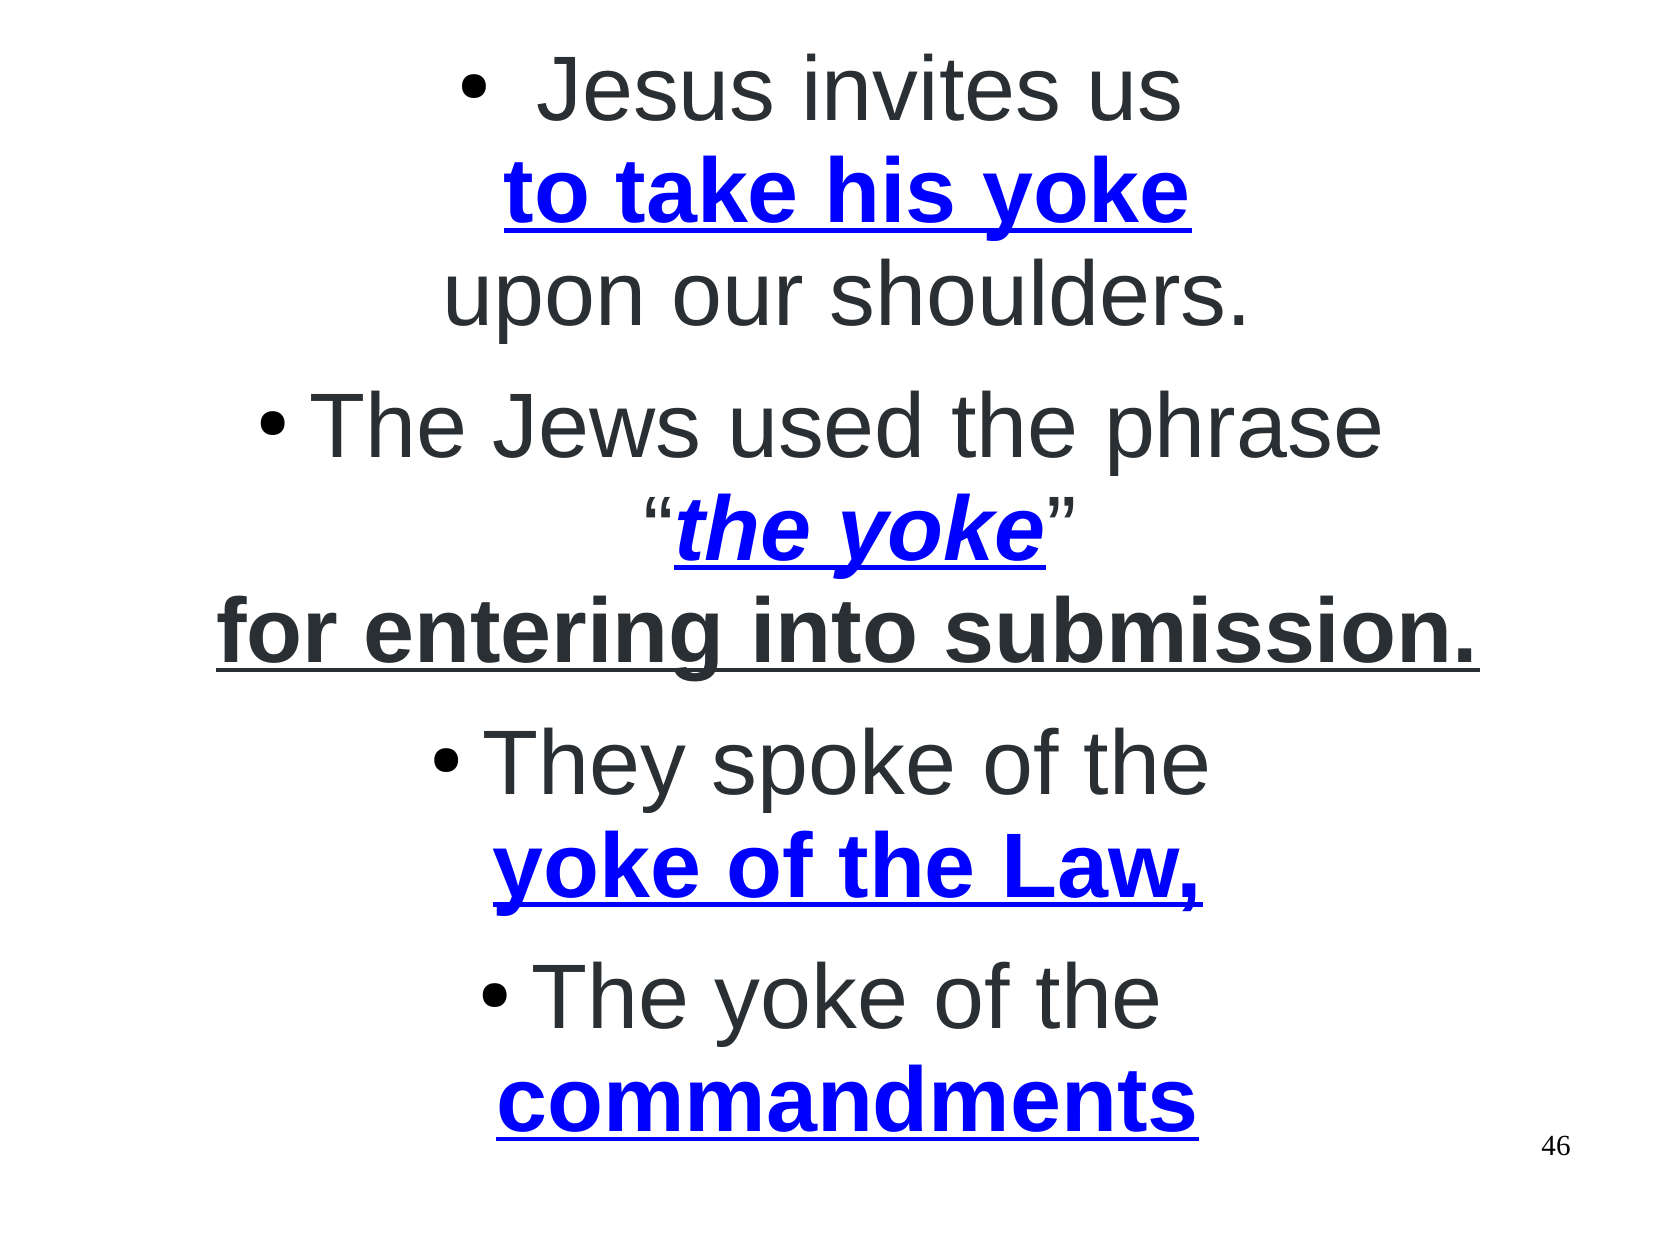

# Jesus invites us to take his yoke upon our shoulders.
The Jews used the phrase
“the yoke”
for entering into submission.
They spoke of the
yoke of the Law,
The yoke of the
commandments
46